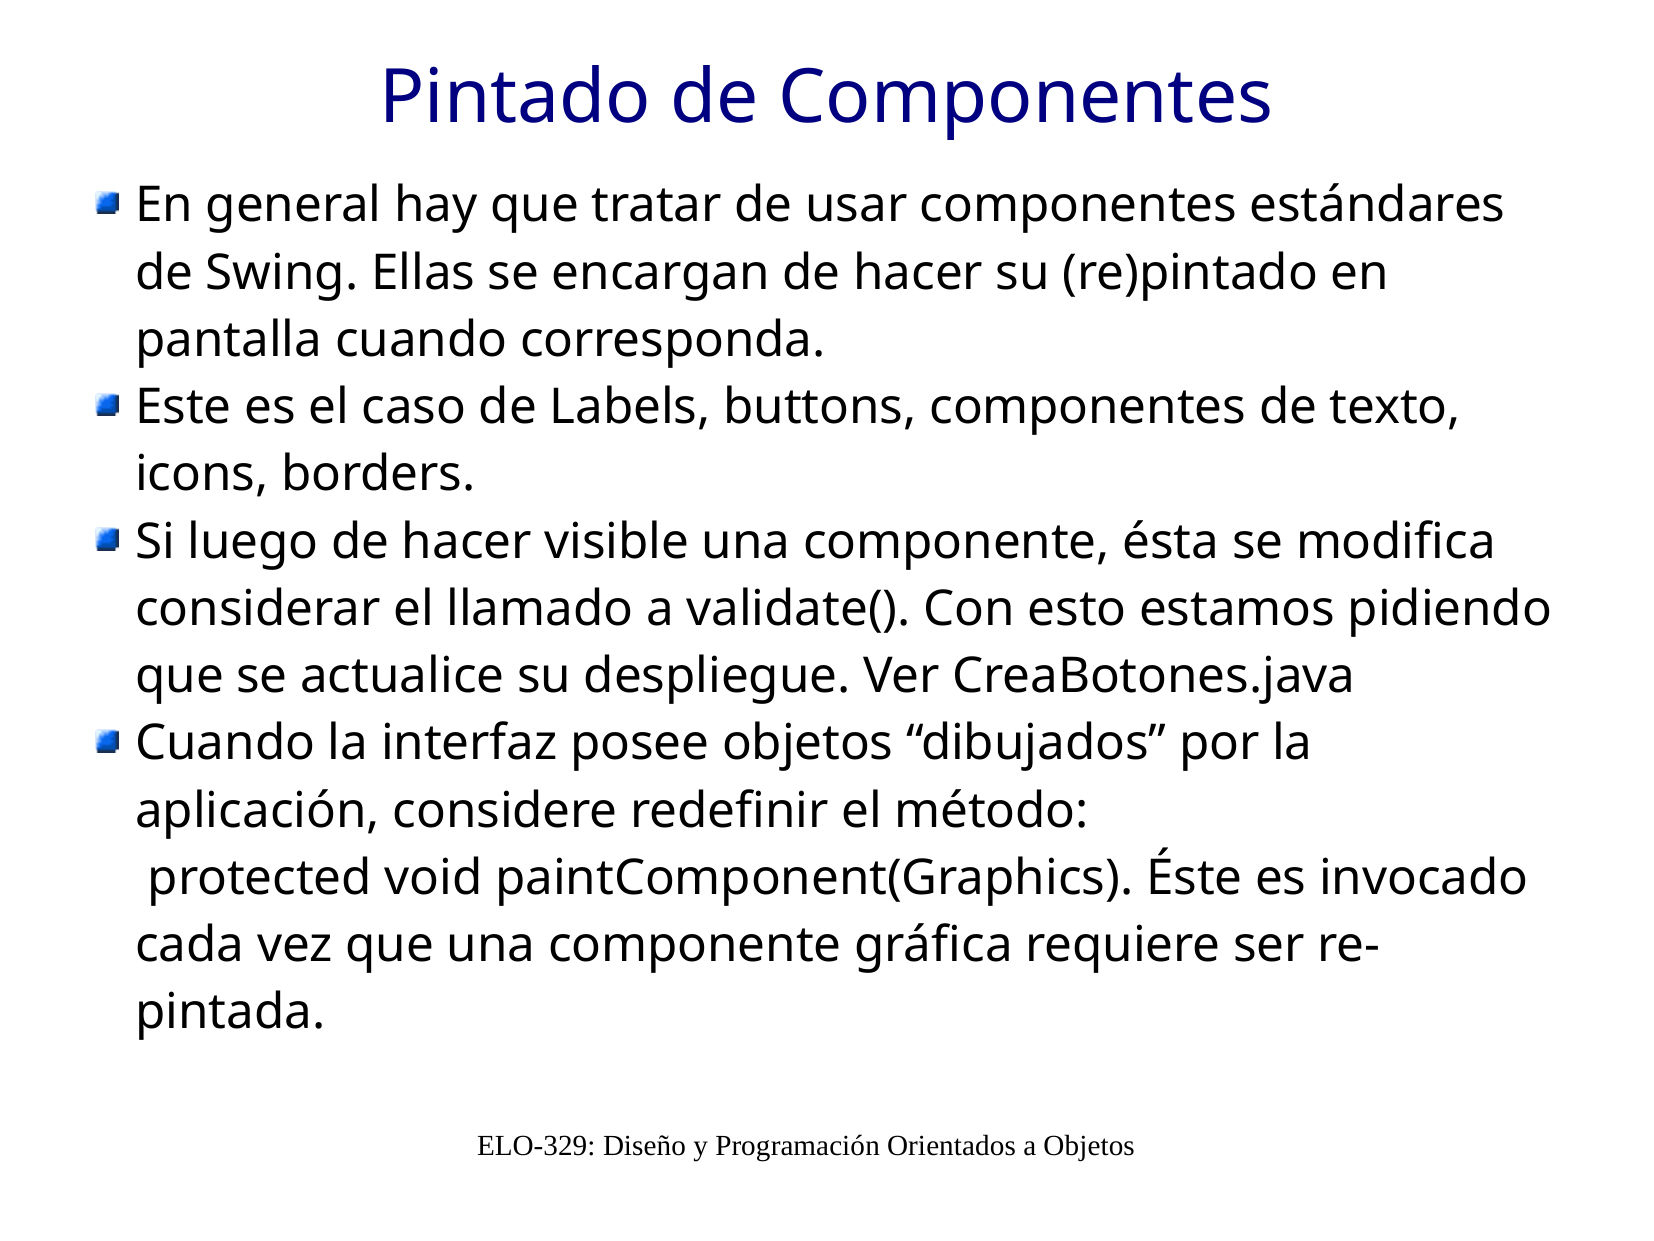

# Pintado de Componentes
En general hay que tratar de usar componentes estándares de Swing. Ellas se encargan de hacer su (re)pintado en pantalla cuando corresponda.
Este es el caso de Labels, buttons, componentes de texto, icons, borders.
Si luego de hacer visible una componente, ésta se modifica considerar el llamado a validate(). Con esto estamos pidiendo que se actualice su despliegue. Ver CreaBotones.java
Cuando la interfaz posee objetos “dibujados” por la aplicación, considere redefinir el método:
 protected void paintComponent(Graphics). Éste es invocado cada vez que una componente gráfica requiere ser re-pintada.